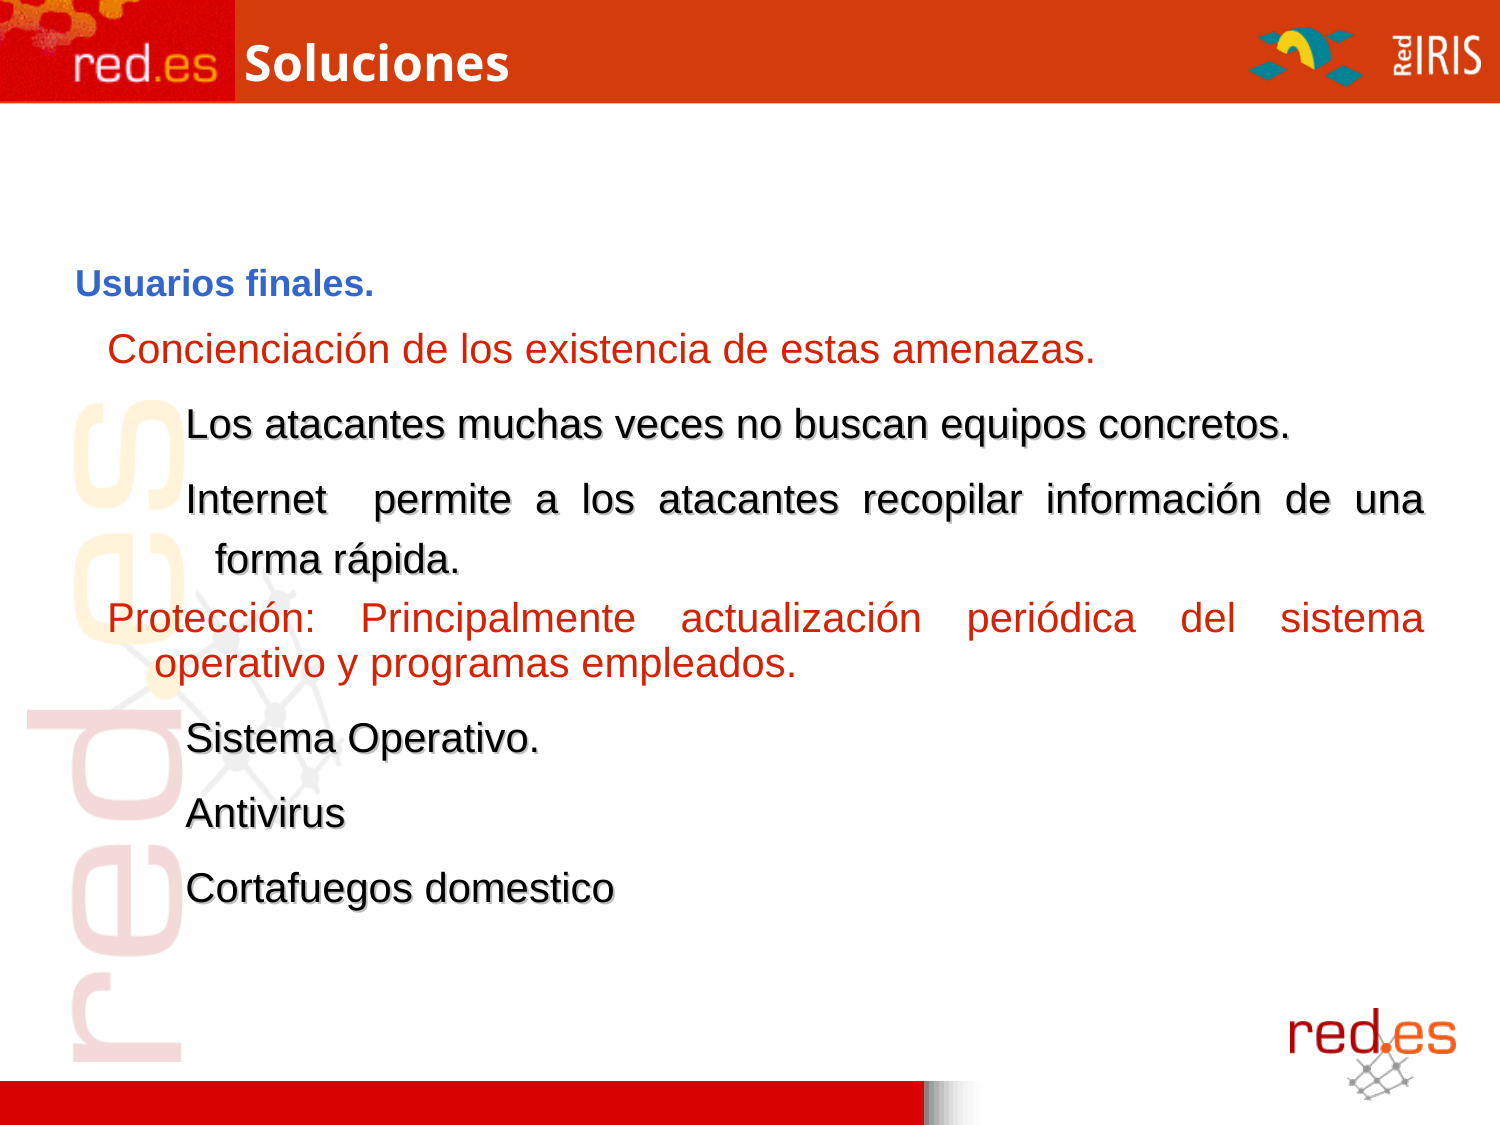

# Soluciones
Usuarios finales.
Concienciación de los existencia de estas amenazas.
Los atacantes muchas veces no buscan equipos concretos.
Internet permite a los atacantes recopilar información de una forma rápida.
Protección: Principalmente actualización periódica del sistema operativo y programas empleados.
Sistema Operativo.
Antivirus
Cortafuegos domestico